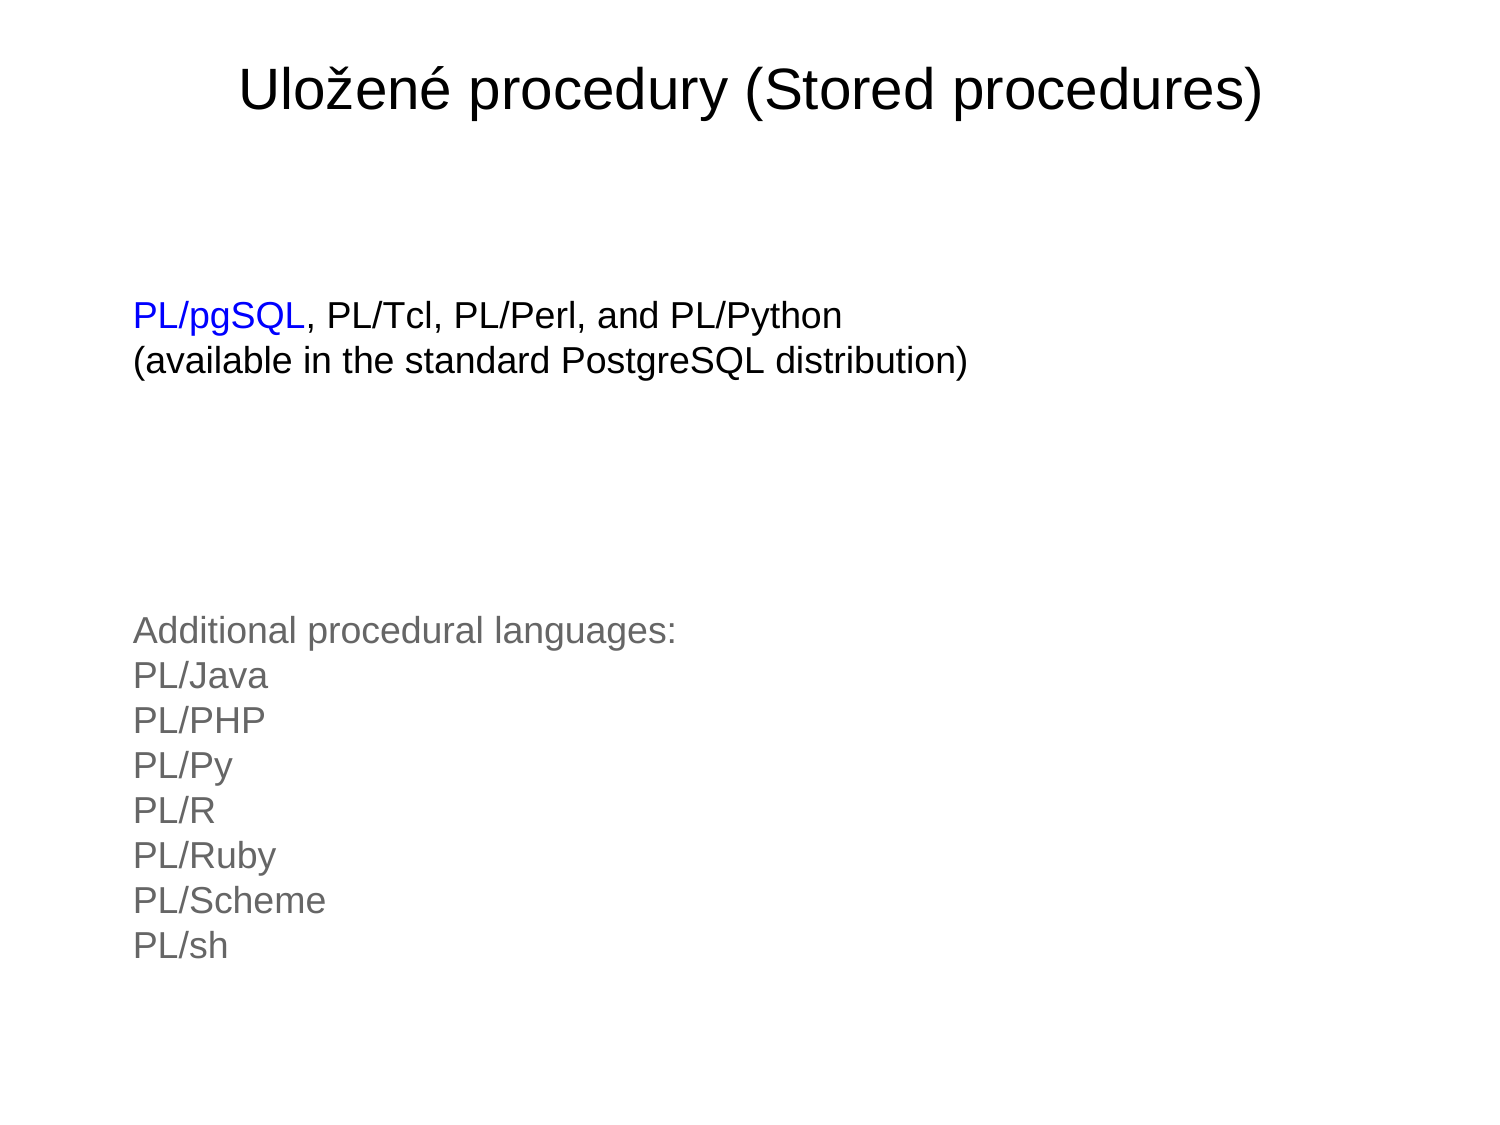

# Uložené procedury (Stored procedures)
PL/pgSQL, PL/Tcl, PL/Perl, and PL/Python
(available in the standard PostgreSQL distribution)
Additional procedural languages:
PL/Java
PL/PHP
PL/Py
PL/R
PL/Ruby
PL/Scheme
PL/sh